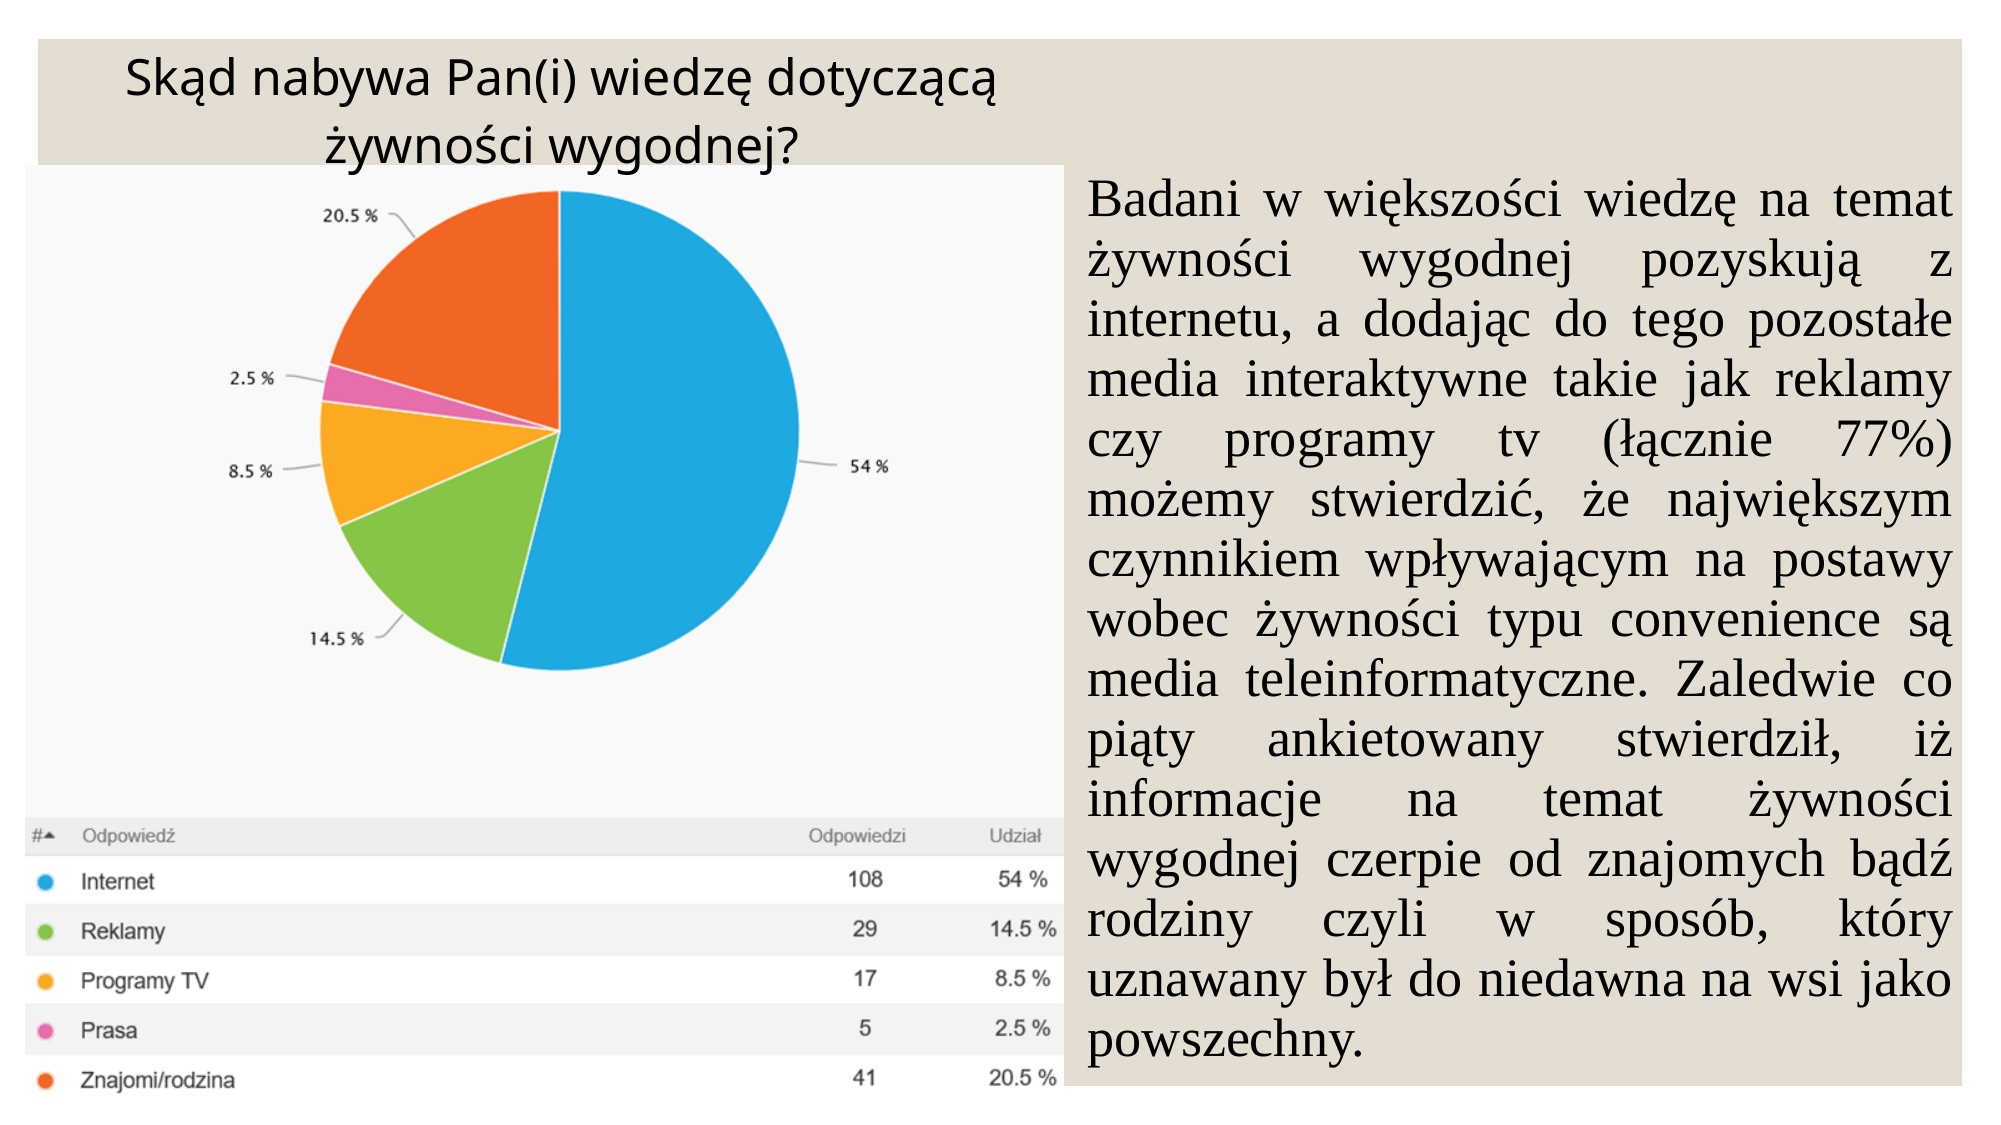

Skąd nabywa Pan(i) wiedzę dotyczącą żywności wygodnej?
Badani w większości wiedzę na temat żywności wygodnej pozyskują z internetu, a dodając do tego pozostałe media interaktywne takie jak reklamy czy programy tv (łącznie 77%) możemy stwierdzić, że największym czynnikiem wpływającym na postawy wobec żywności typu convenience są media teleinformatyczne. Zaledwie co piąty ankietowany stwierdził, iż informacje na temat żywności wygodnej czerpie od znajomych bądź rodziny czyli w sposób, który uznawany był do niedawna na wsi jako powszechny.